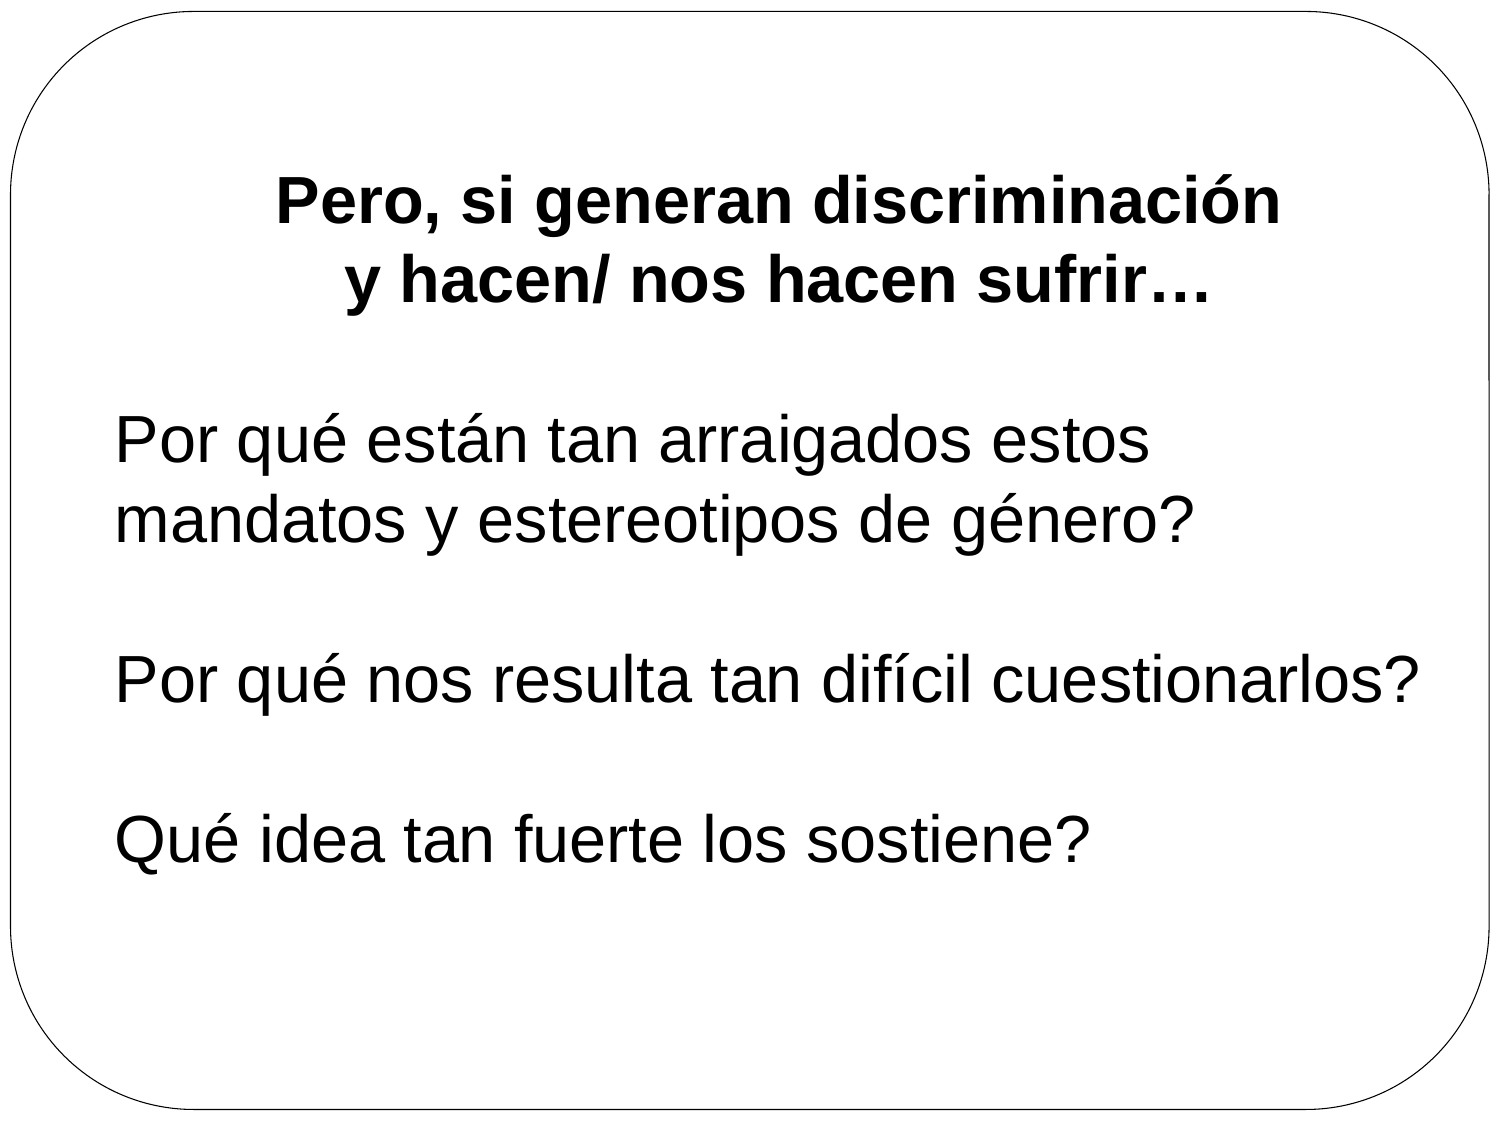

Pero, si generan discriminación
 y hacen/ nos hacen sufrir…
Por qué están tan arraigados estos mandatos y estereotipos de género?
Por qué nos resulta tan difícil cuestionarlos?
Qué idea tan fuerte los sostiene?